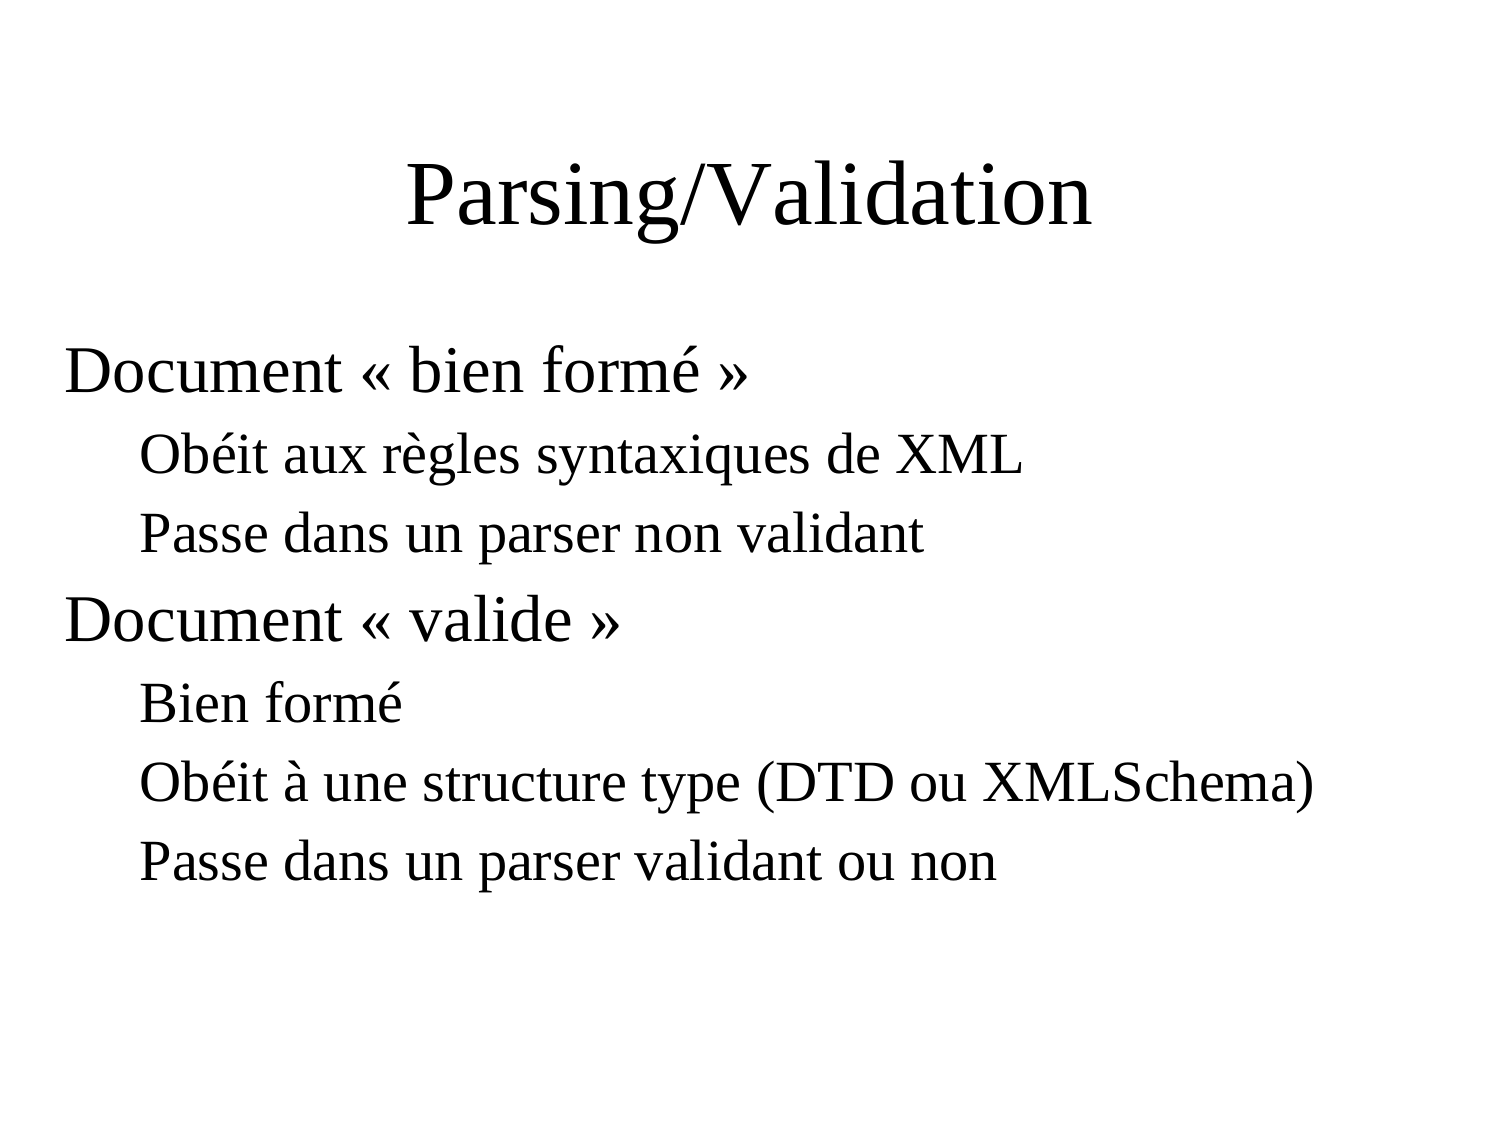

# Parsing/Validation
Document « bien formé »
Obéit aux règles syntaxiques de XML
Passe dans un parser non validant
Document « valide »
Bien formé
Obéit à une structure type (DTD ou XMLSchema)
Passe dans un parser validant ou non